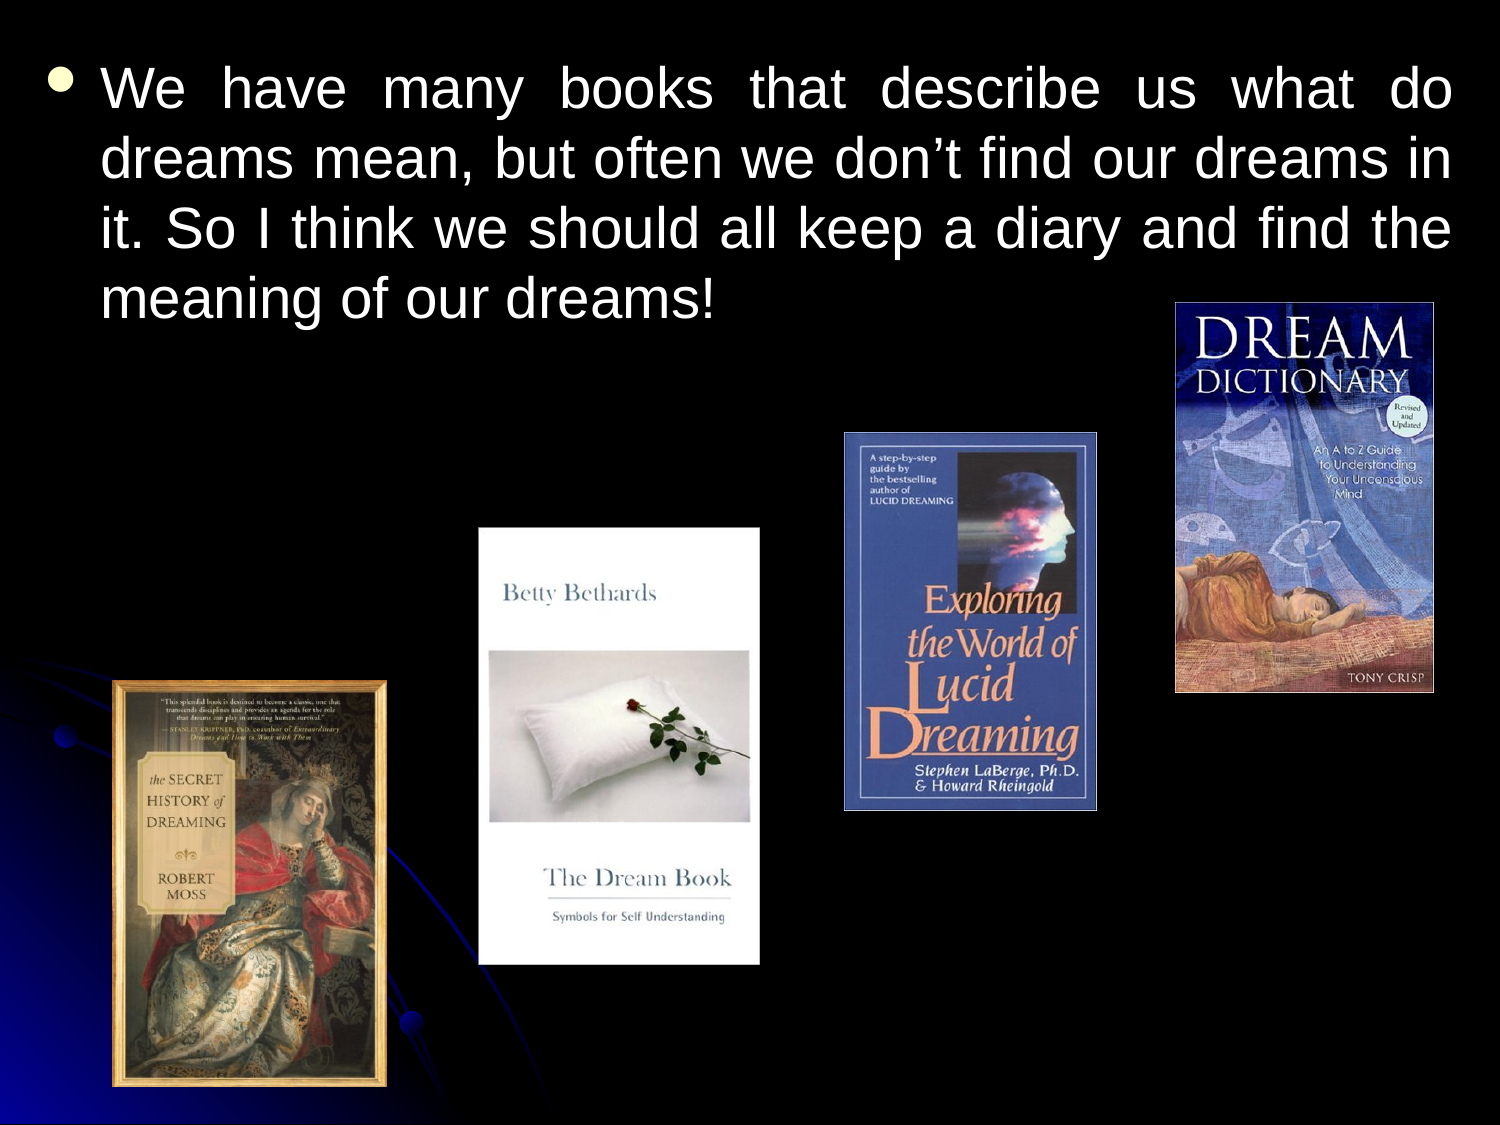

# We have many books that describe us what do dreams mean, but often we don’t find our dreams in it. So I think we should all keep a diary and find the meaning of our dreams!